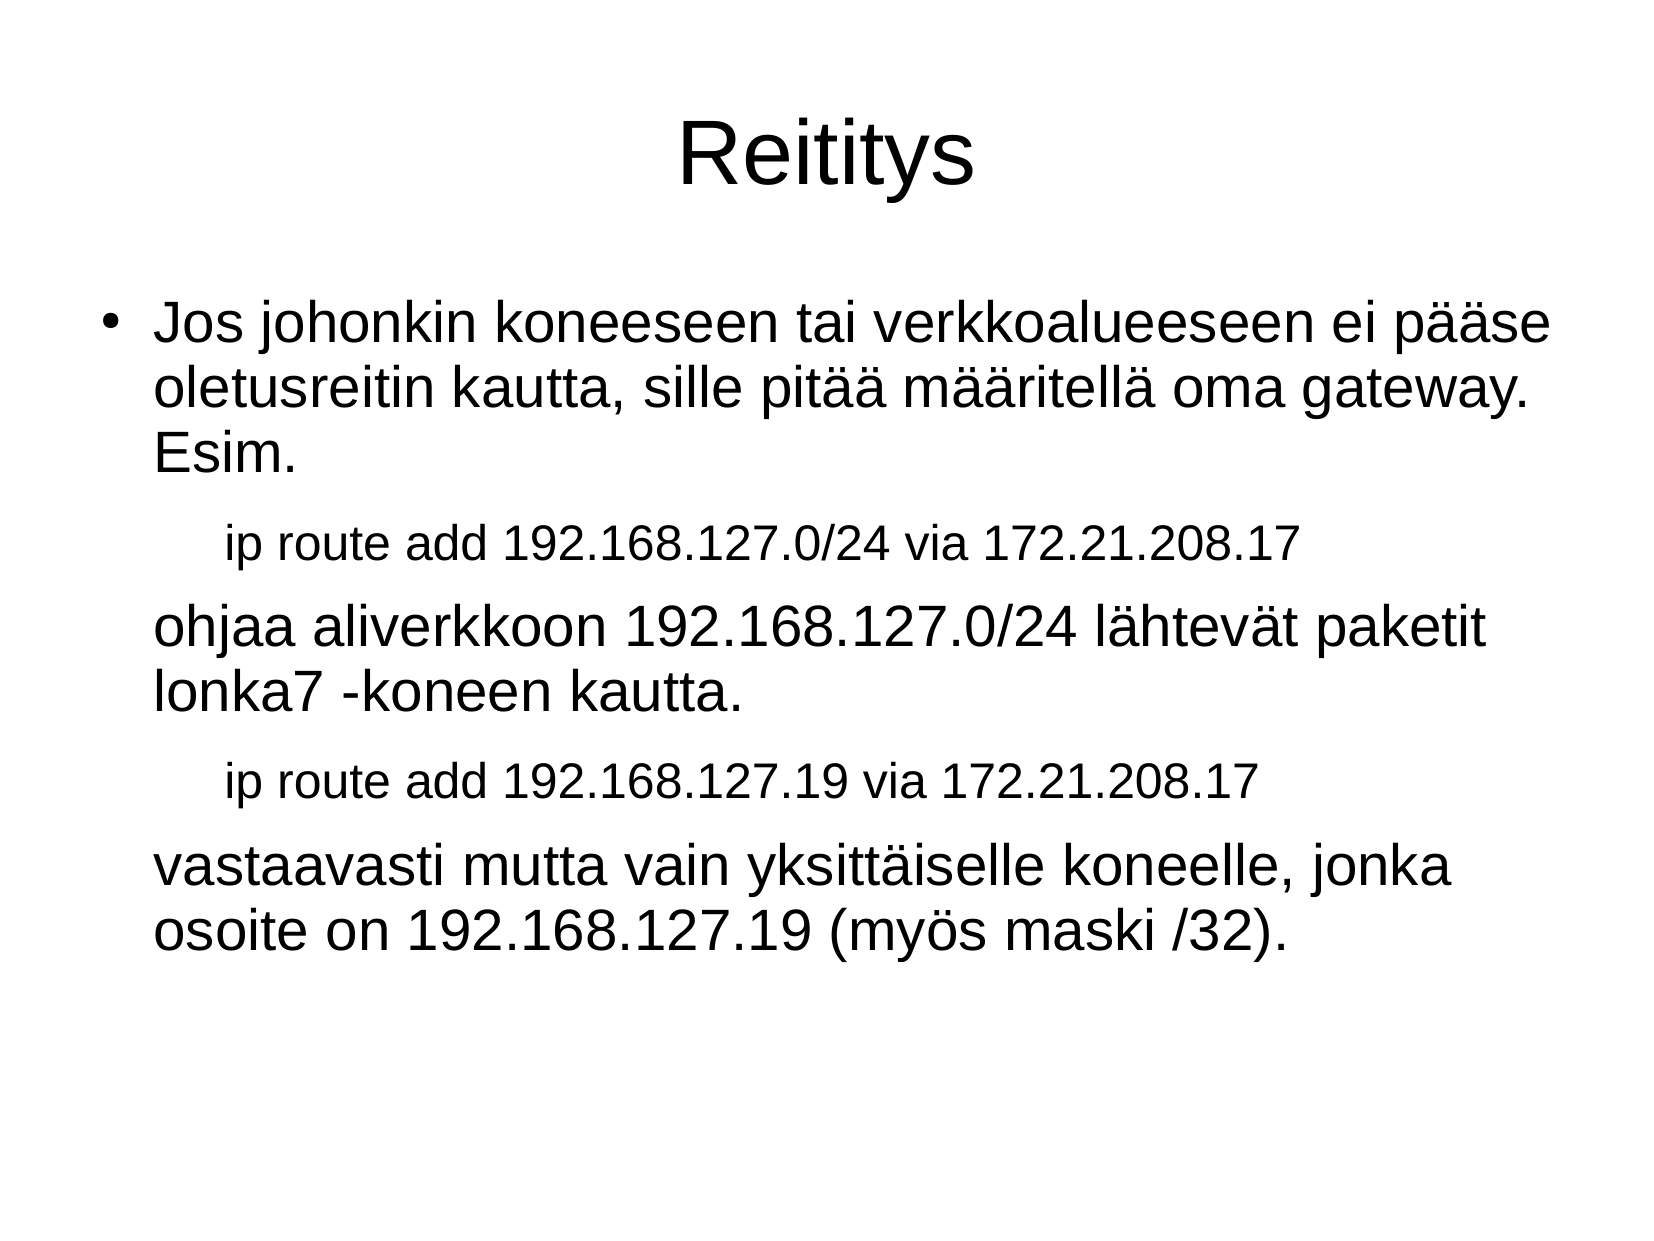

# Reititys
Jos johonkin koneeseen tai verkkoalueeseen ei pääse oletusreitin kautta, sille pitää määritellä oma gateway. Esim.
ip route add 192.168.127.0/24 via 172.21.208.17
ohjaa aliverkkoon 192.168.127.0/24 lähtevät paketit lonka7 -koneen kautta.
ip route add 192.168.127.19 via 172.21.208.17
vastaavasti mutta vain yksittäiselle koneelle, jonka osoite on 192.168.127.19 (myös maski /32).